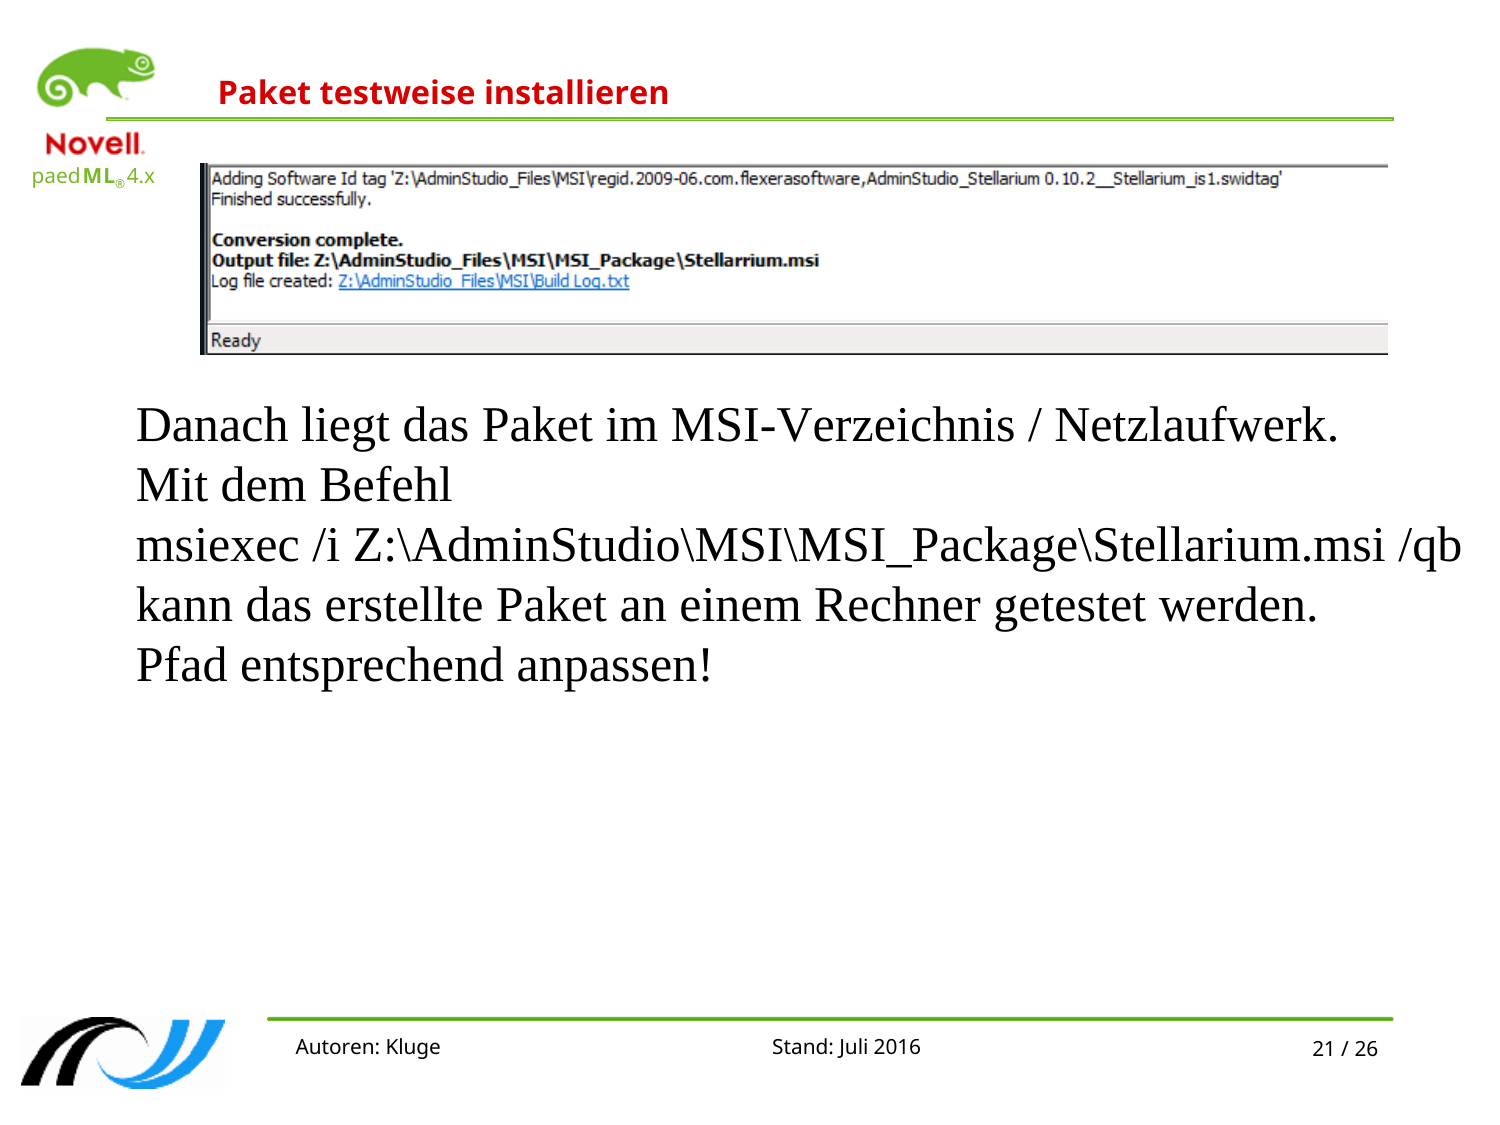

# Paket testweise installieren
Danach liegt das Paket im MSI-Verzeichnis / Netzlaufwerk.
Mit dem Befehl
msiexec /i Z:\AdminStudio\MSI\MSI_Package\Stellarium.msi /qb
kann das erstellte Paket an einem Rechner getestet werden.
Pfad entsprechend anpassen!
Autoren: Kluge
Juli 2016
21